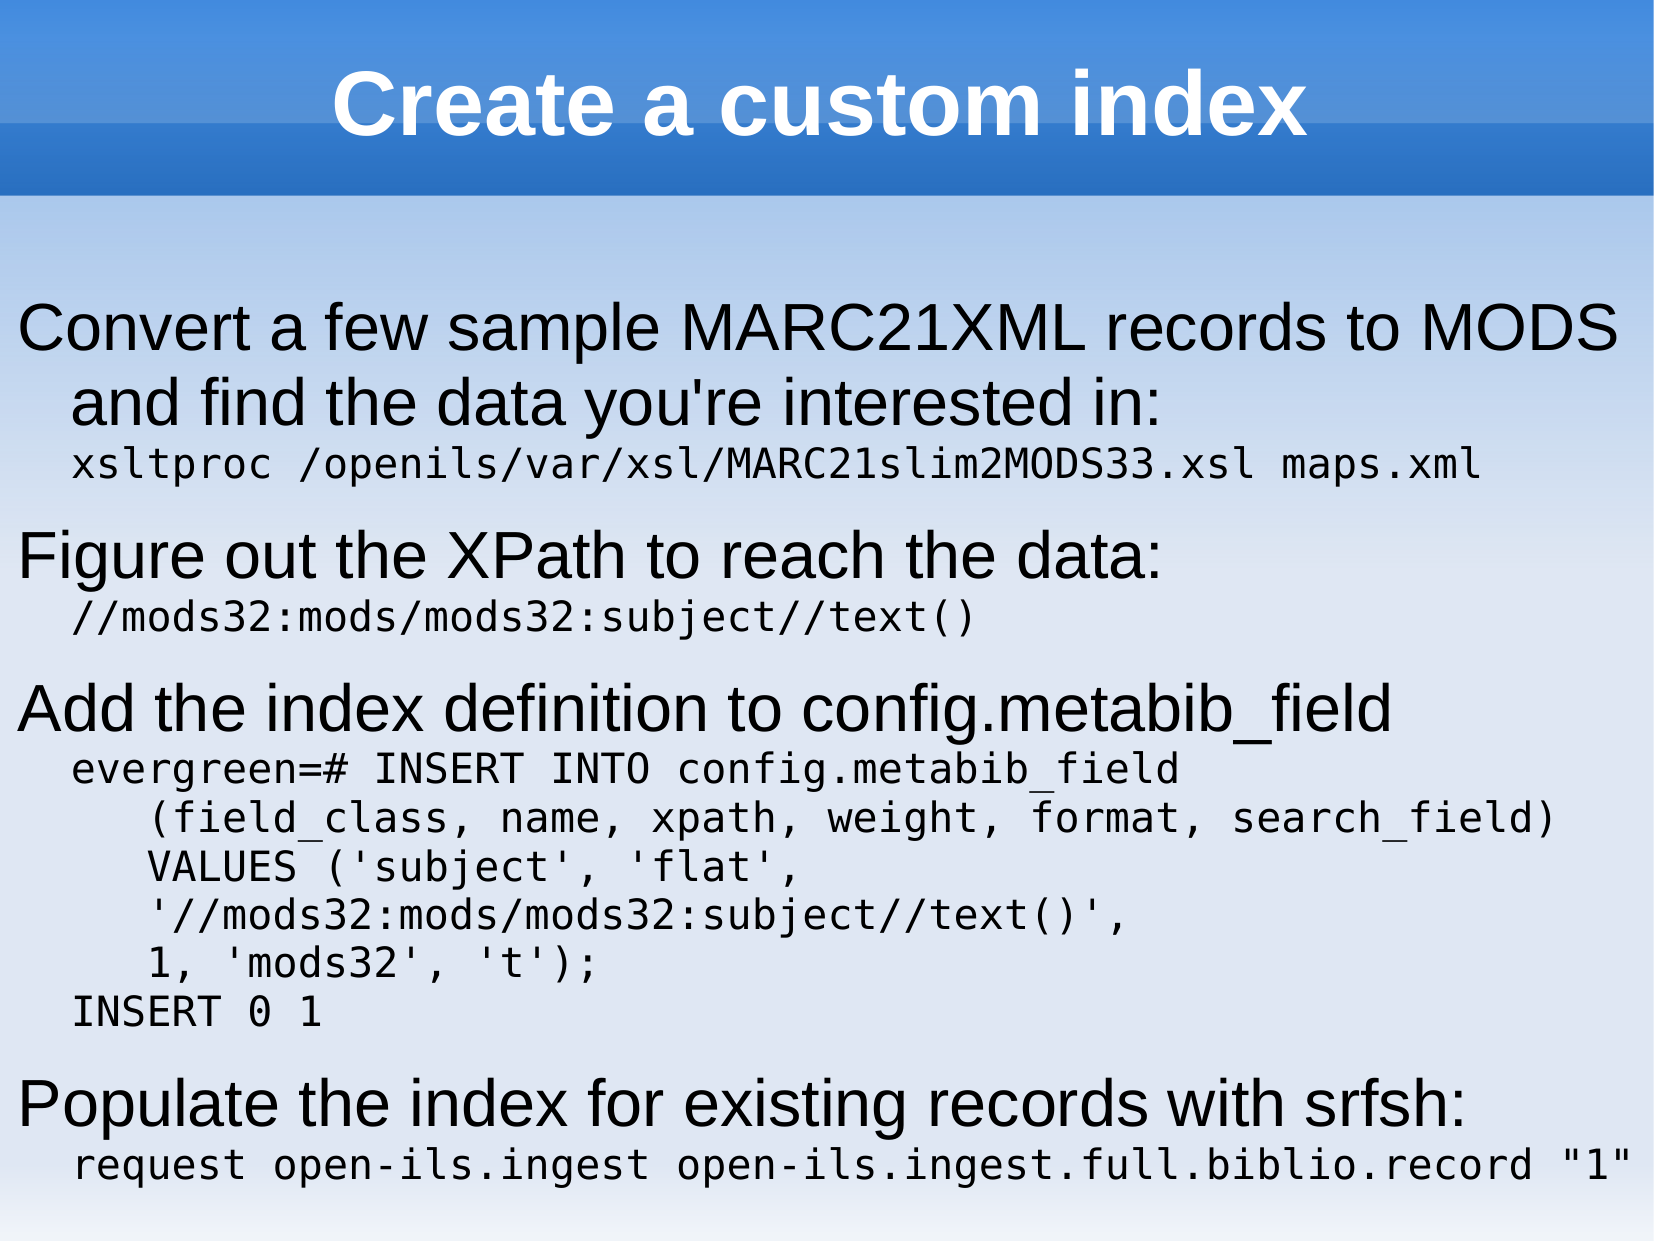

# Create a custom index
Convert a few sample MARC21XML records to MODS and find the data you're interested in:
xsltproc /openils/var/xsl/MARC21slim2MODS33.xsl maps.xml
Figure out the XPath to reach the data:
//mods32:mods/mods32:subject//text()
Add the index definition to config.metabib_field
evergreen=# INSERT INTO config.metabib_field
 (field_class, name, xpath, weight, format, search_field)
 VALUES ('subject', 'flat',
 '//mods32:mods/mods32:subject//text()',
 1, 'mods32', 't');
INSERT 0 1
Populate the index for existing records with srfsh:
request open-ils.ingest open-ils.ingest.full.biblio.record "1"